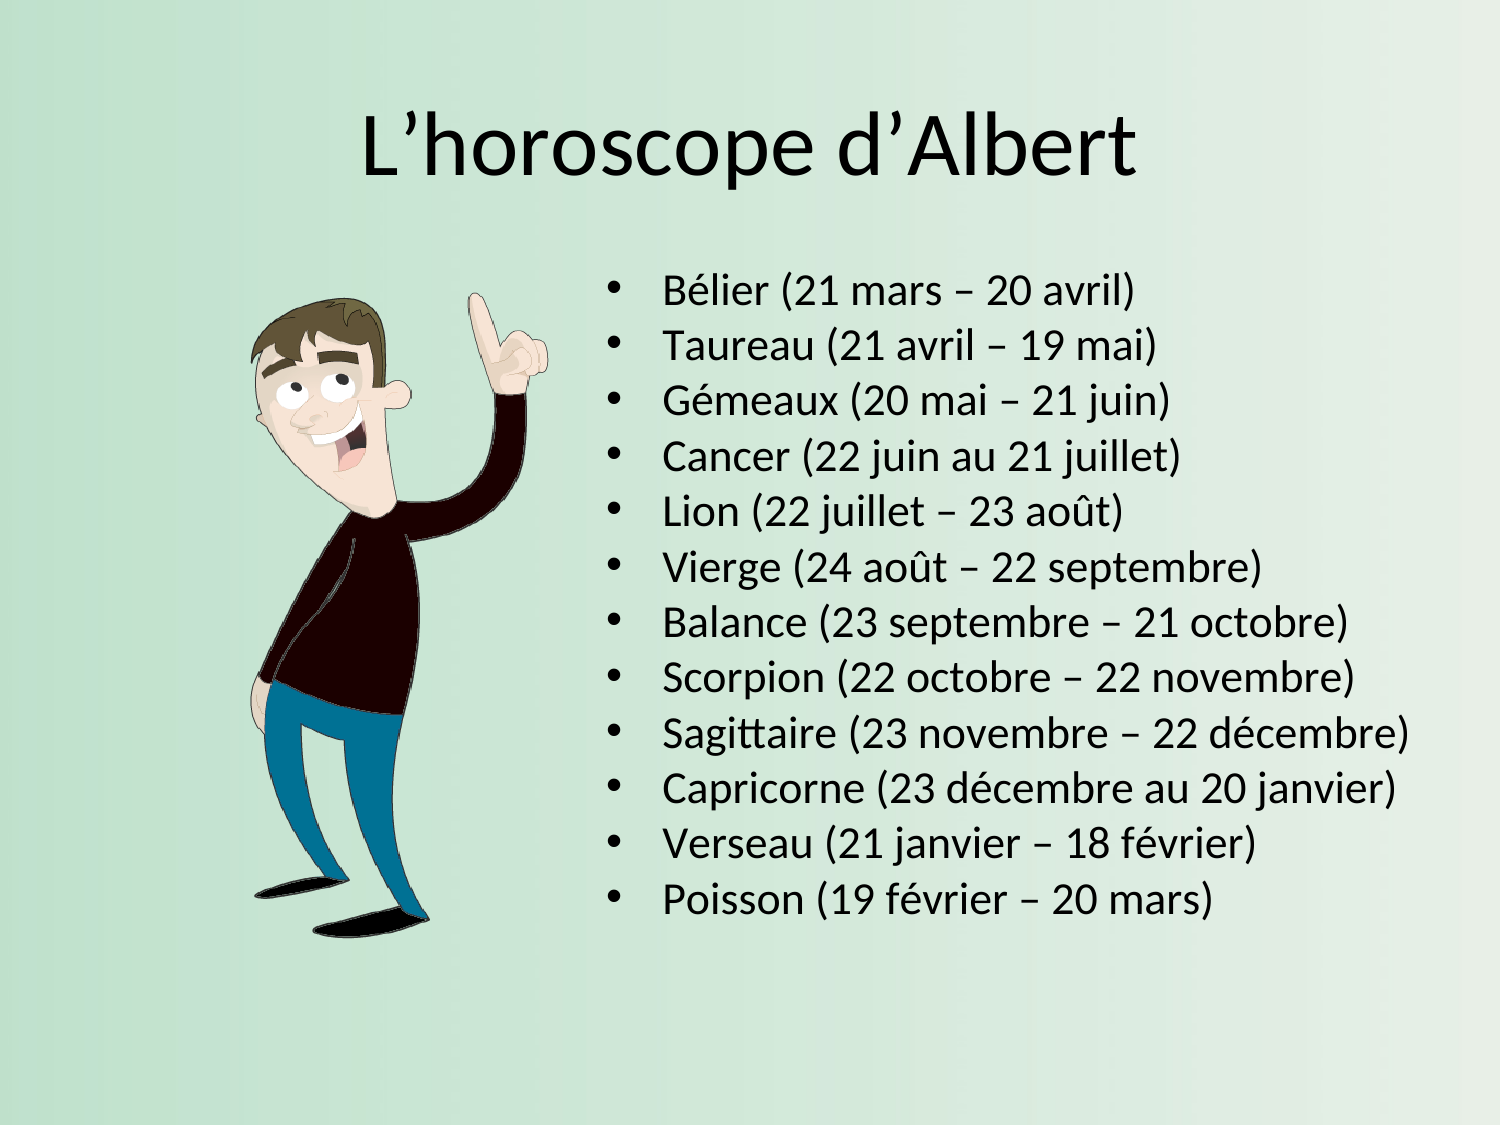

# L’horoscope d’Albert
Bélier (21 mars – 20 avril)
Taureau (21 avril – 19 mai)
Gémeaux (20 mai – 21 juin)
Cancer (22 juin au 21 juillet)
Lion (22 juillet – 23 août)
Vierge (24 août – 22 septembre)
Balance (23 septembre – 21 octobre)
Scorpion (22 octobre – 22 novembre)
Sagittaire (23 novembre – 22 décembre)
Capricorne (23 décembre au 20 janvier)
Verseau (21 janvier – 18 février)
Poisson (19 février – 20 mars)